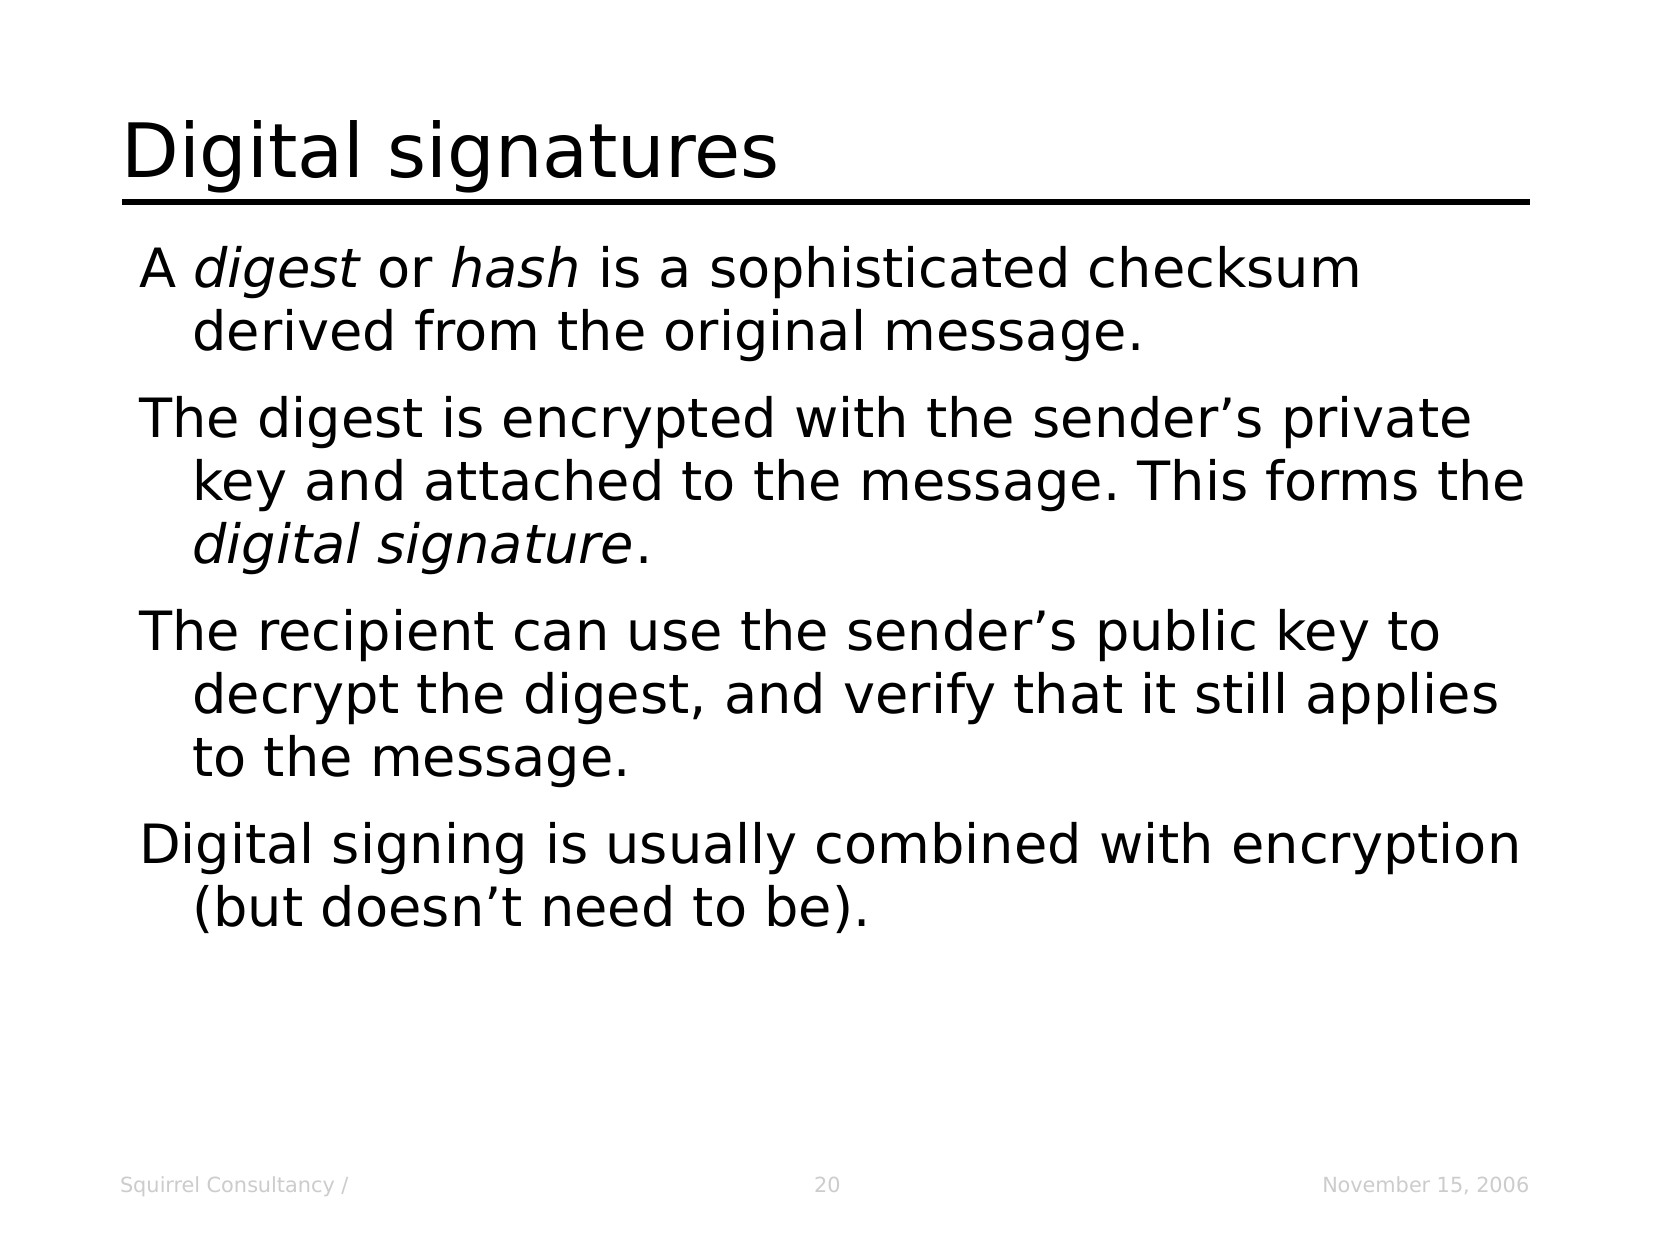

# Digital signatures
A digest or hash is a sophisticated checksum derived from the original message.
The digest is encrypted with the sender’s private key and attached to the message. This forms the digital signature.
The recipient can use the sender’s public key to decrypt the digest, and verify that it still applies to the message.
Digital signing is usually combined with encryption (but doesn’t need to be).